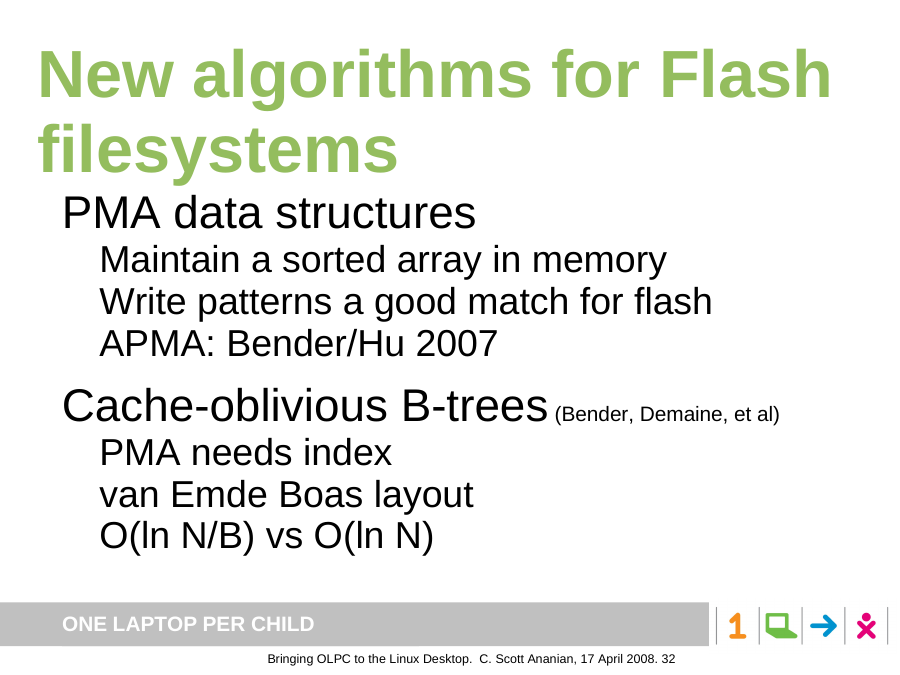

# New algorithms for Flash filesystems
PMA data structures
Maintain a sorted array in memory
Write patterns a good match for flash
APMA: Bender/Hu 2007
Cache-oblivious B-trees (Bender, Demaine, et al)
PMA needs index
van Emde Boas layout
O(ln N/B) vs O(ln N)